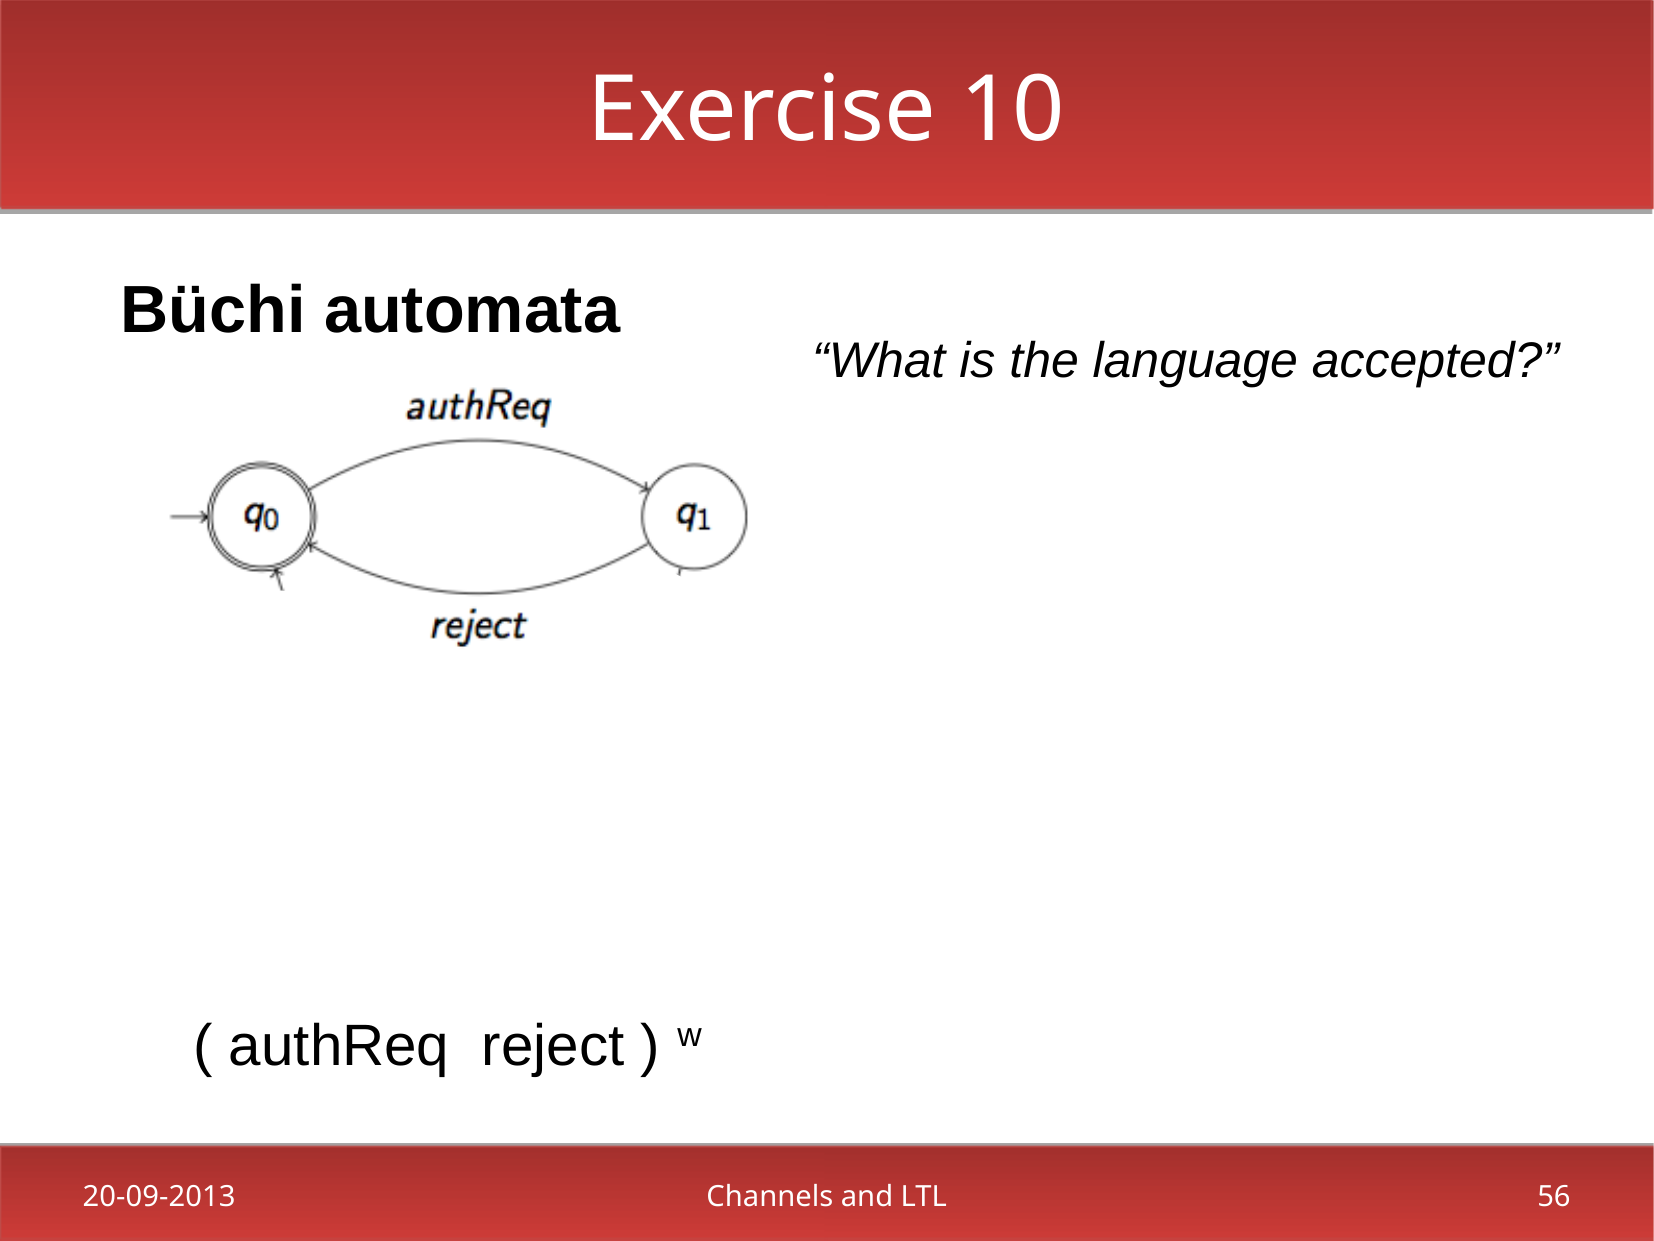

# Exercise 10
Büchi automata
“What is the language accepted?”
( authReq reject ) w
20-09-2013
Channels and LTL
56